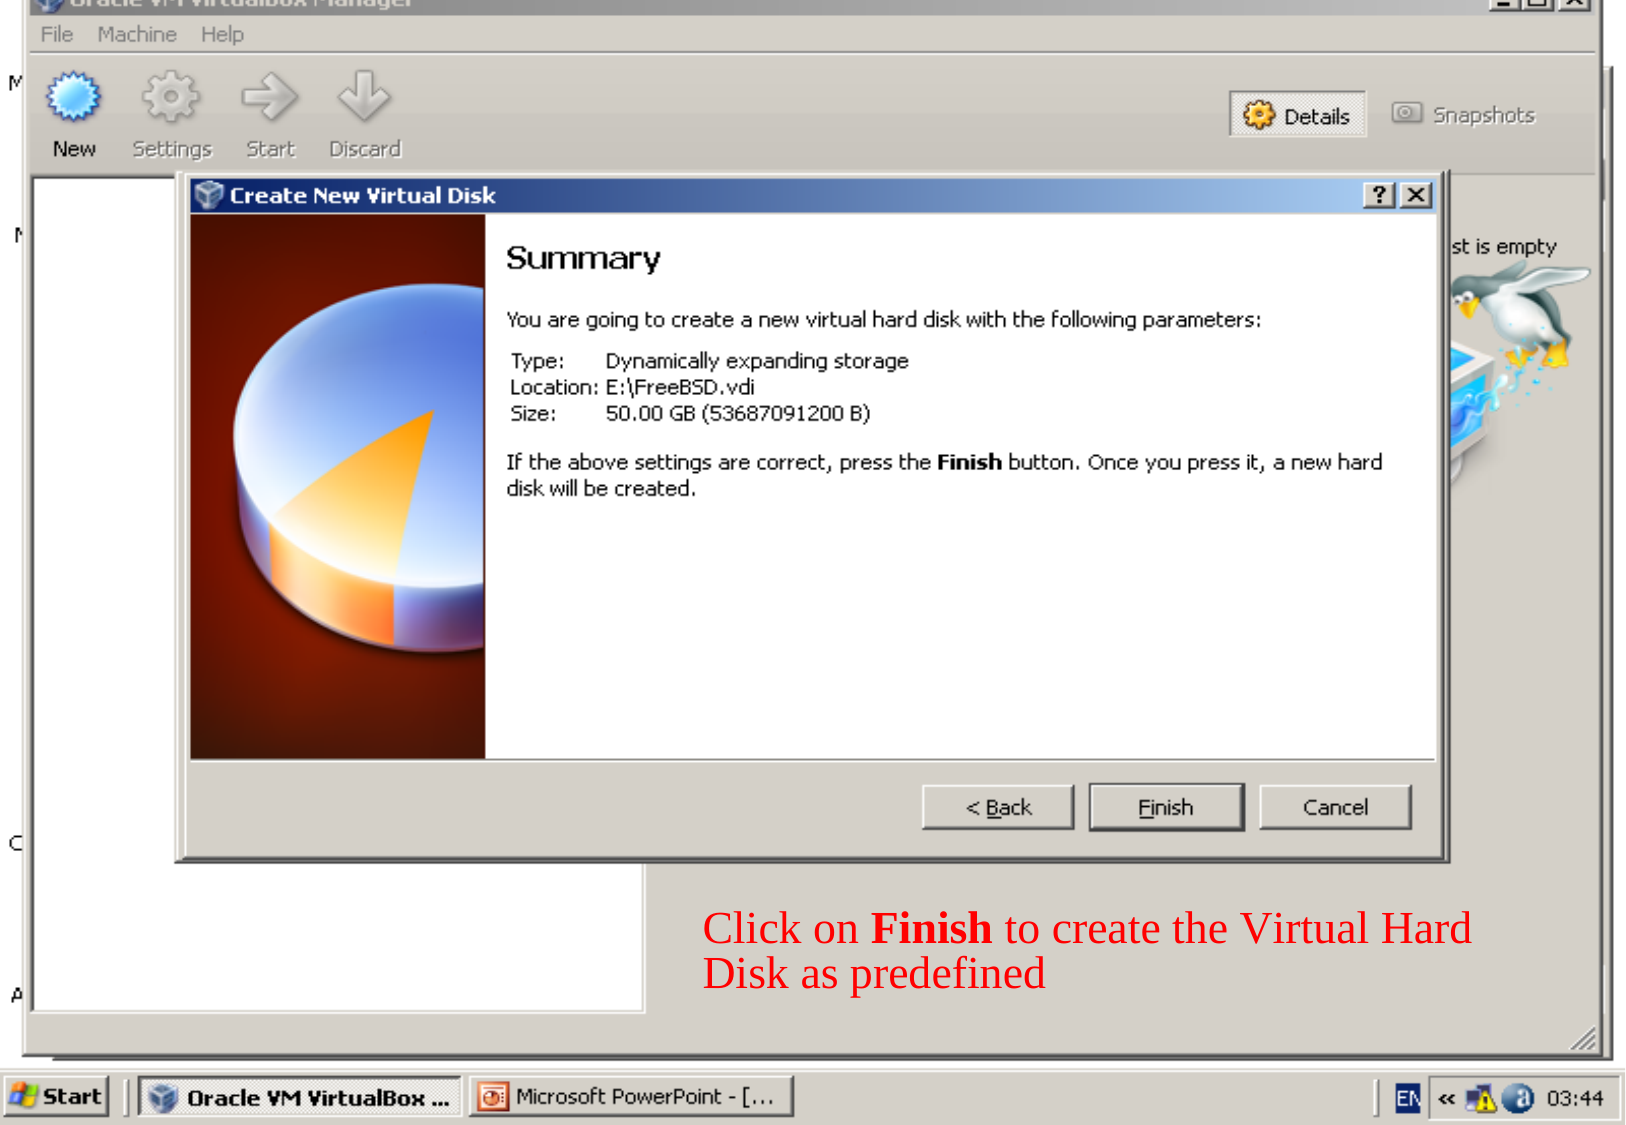

#
Click on Finish to create the Virtual Hard Disk as predefined